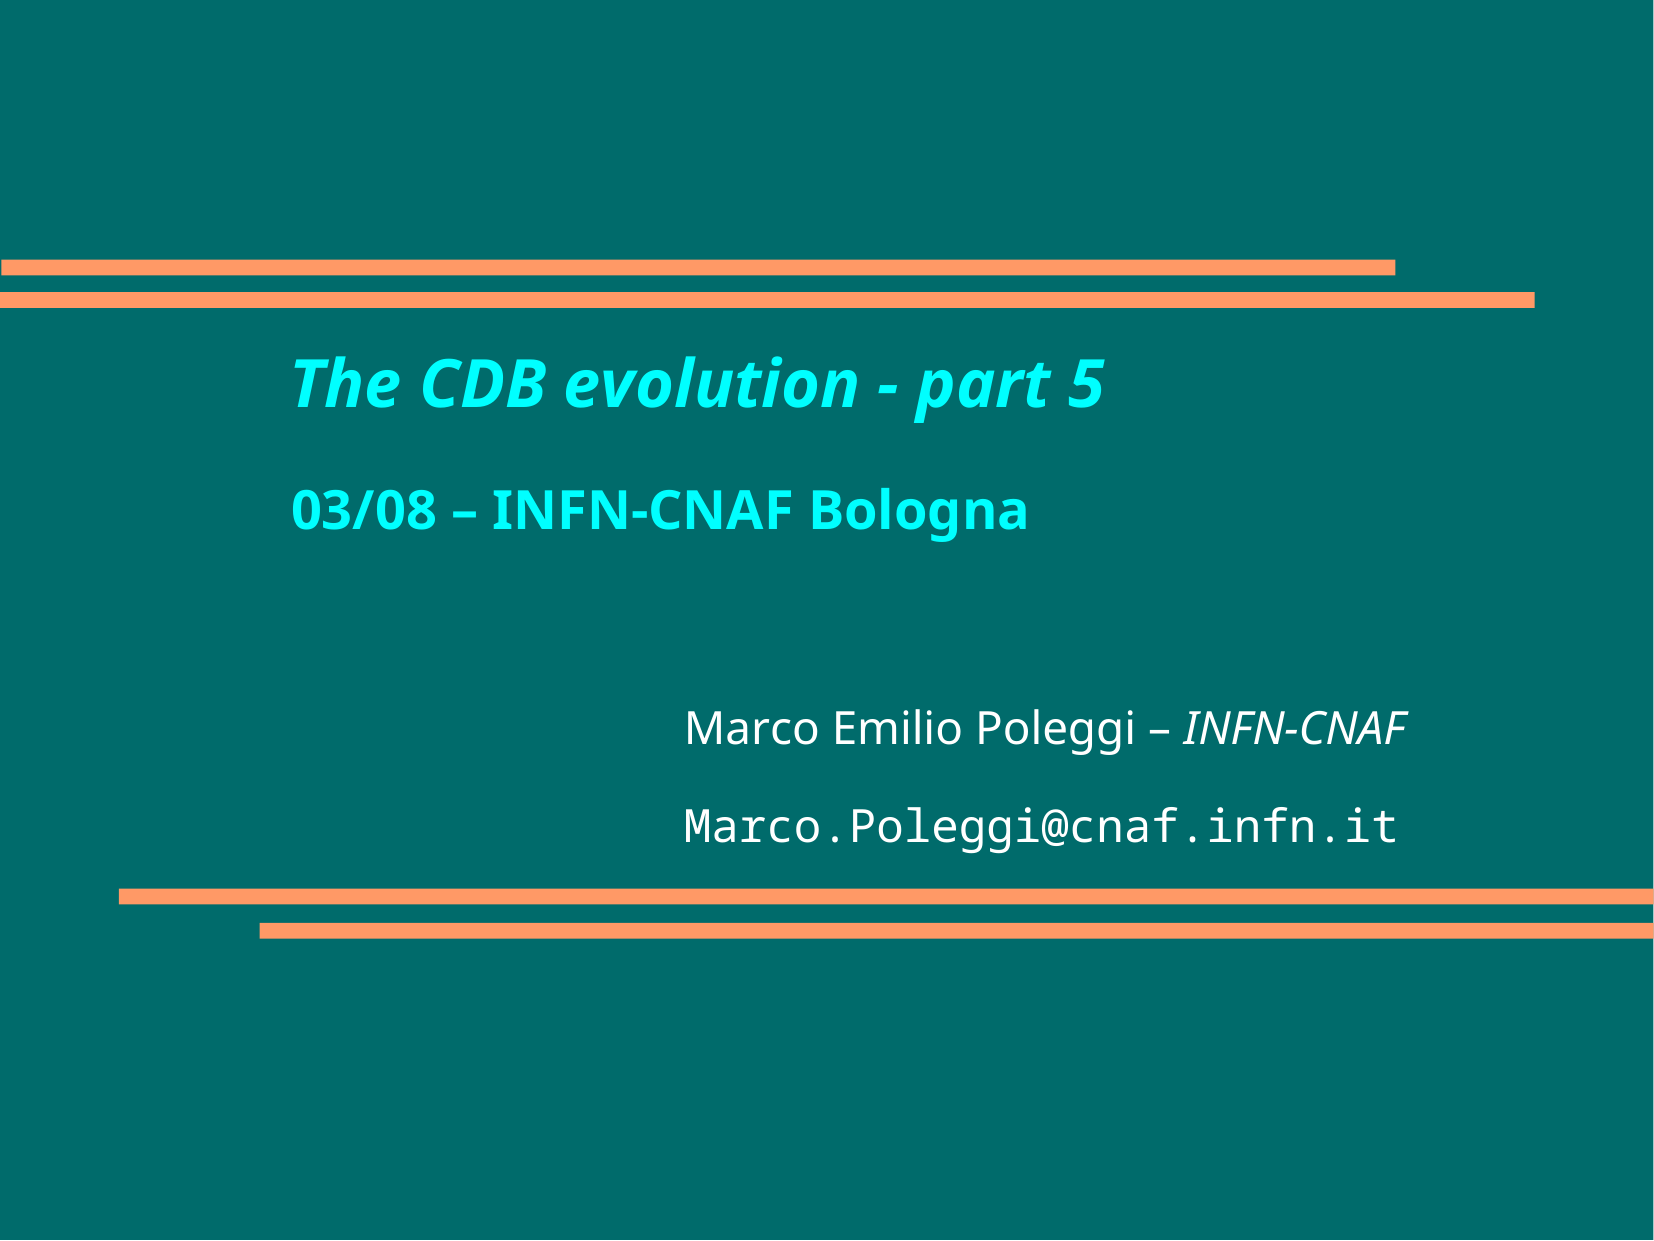

# The CDB evolution - part 5
03/08 – INFN-CNAF Bologna
Marco Emilio Poleggi – INFN-CNAF
Marco.Poleggi@cnaf.infn.it